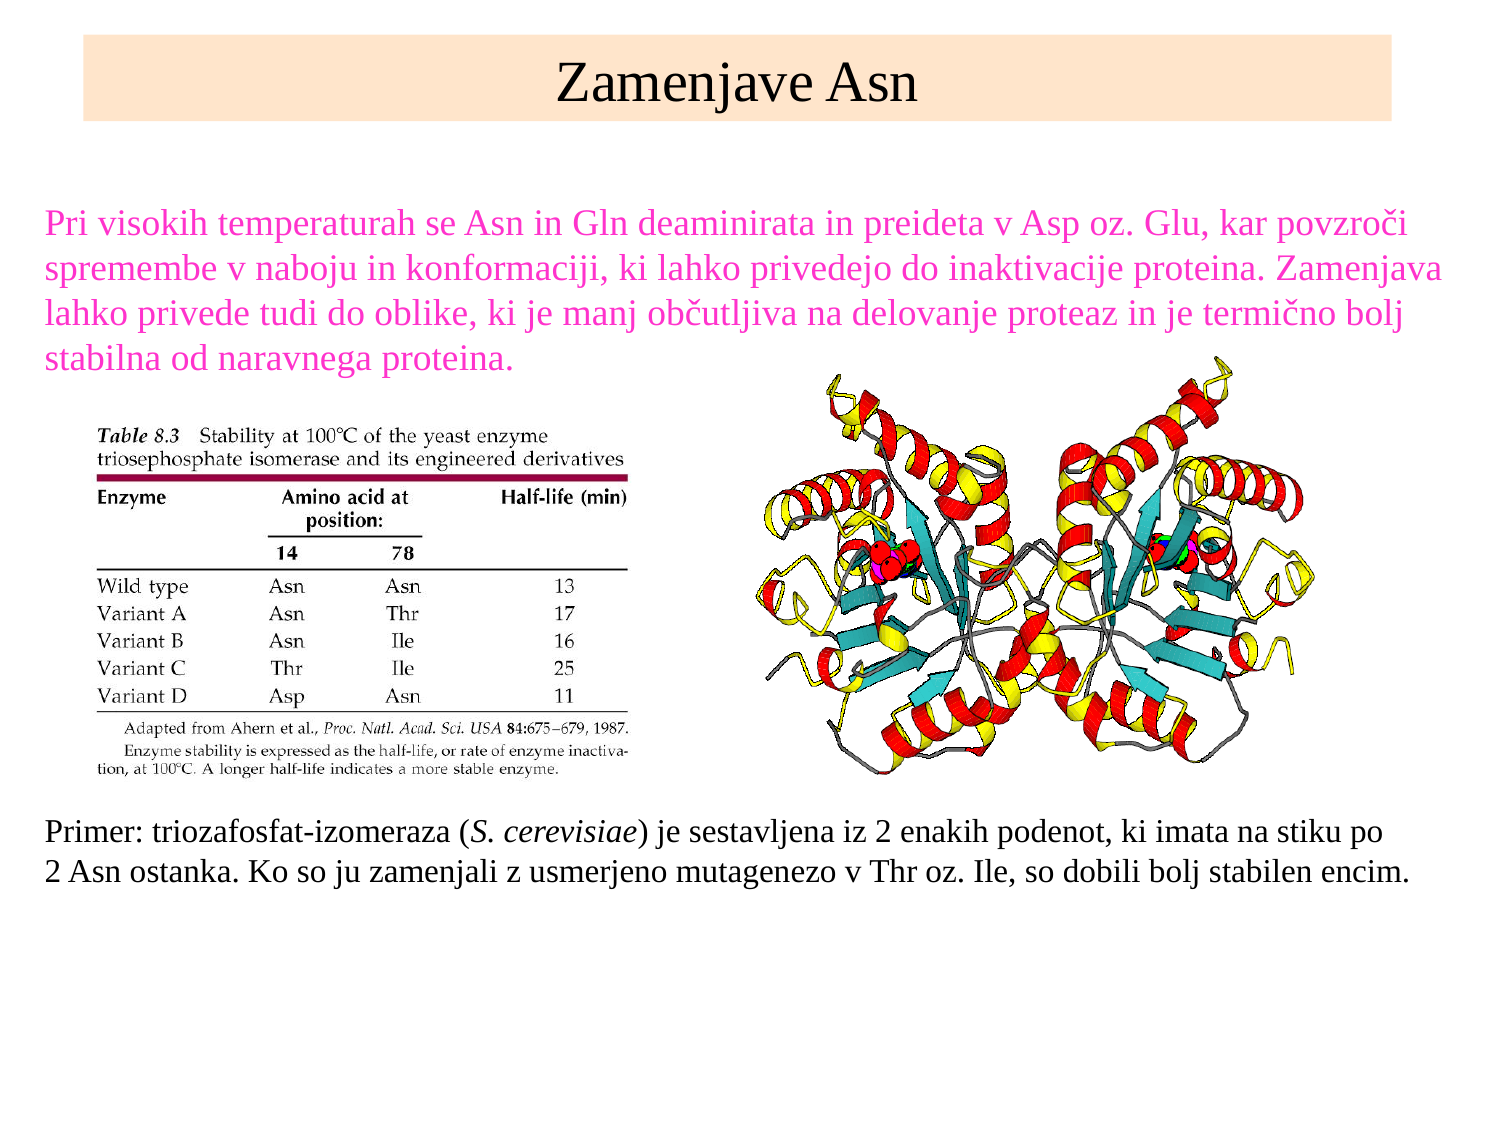

# Zamenjave Asn
Pri visokih temperaturah se Asn in Gln deaminirata in preideta v Asp oz. Glu, kar povzroči spremembe v naboju in konformaciji, ki lahko privedejo do inaktivacije proteina. Zamenjava lahko privede tudi do oblike, ki je manj občutljiva na delovanje proteaz in je termično bolj stabilna od naravnega proteina.
Primer: triozafosfat-izomeraza (S. cerevisiae) je sestavljena iz 2 enakih podenot, ki imata na stiku po
2 Asn ostanka. Ko so ju zamenjali z usmerjeno mutagenezo v Thr oz. Ile, so dobili bolj stabilen encim.